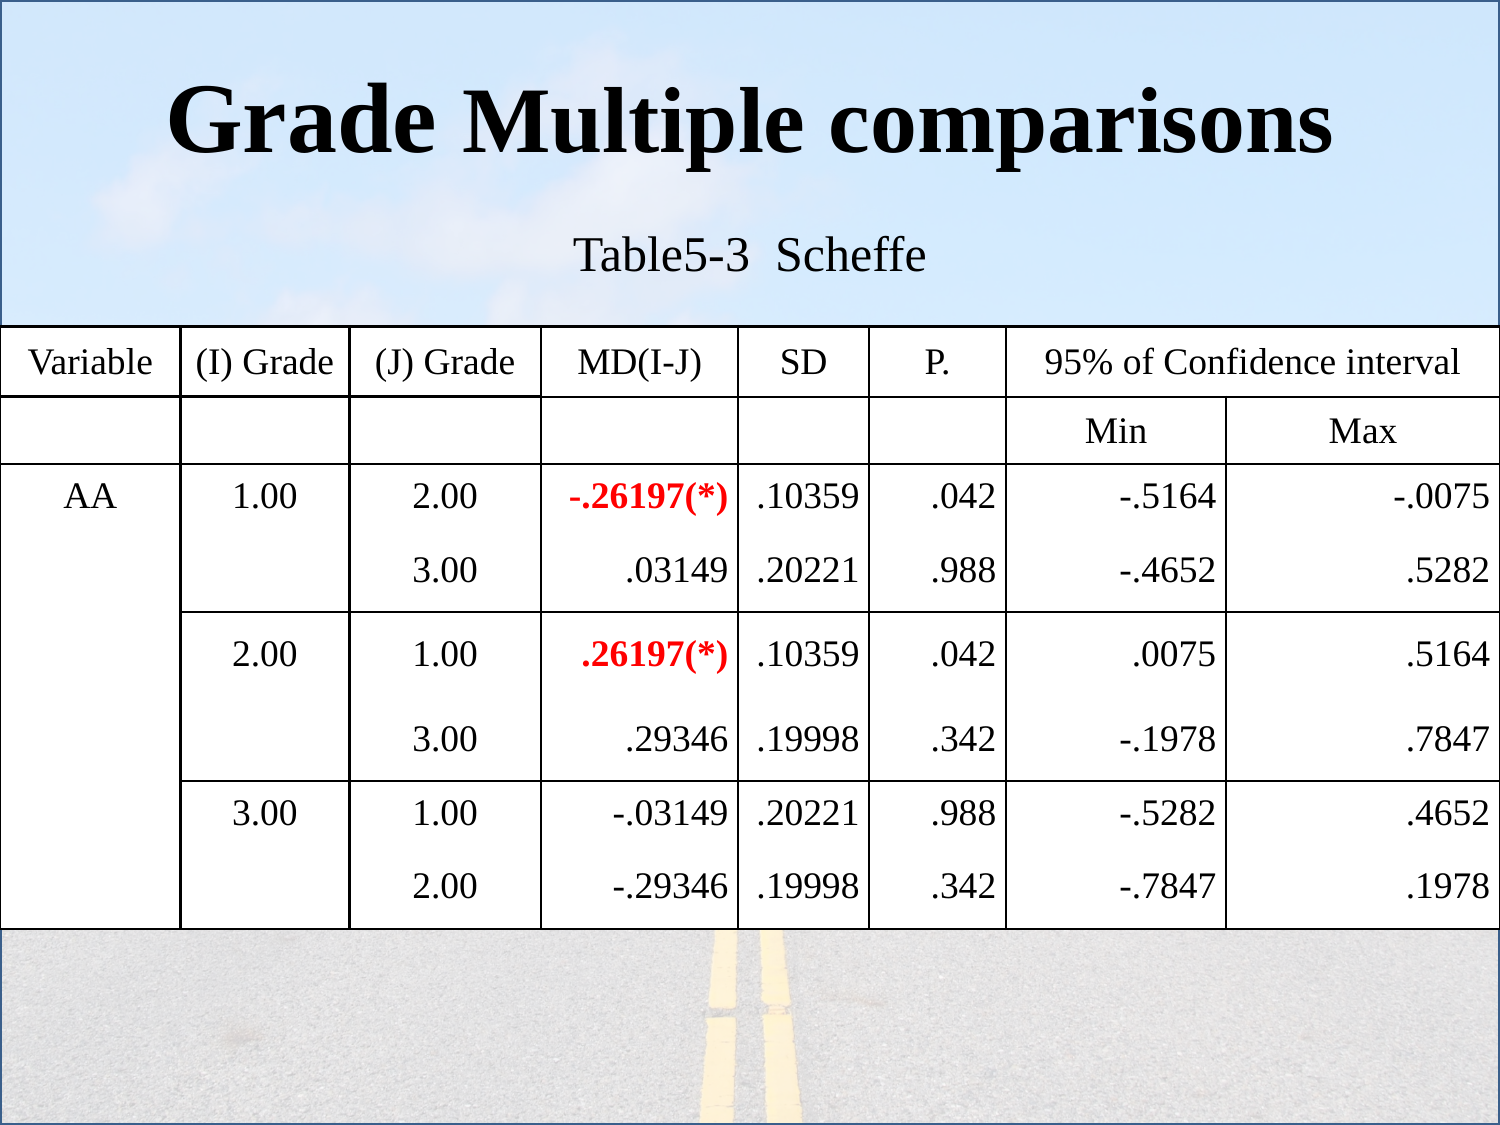

Grade Multiple comparisons
Table5-3 Scheffe
| Variable | (I) Grade | (J) Grade | MD(I-J) | SD | P. | 95% of Confidence interval | |
| --- | --- | --- | --- | --- | --- | --- | --- |
| | | | | | | Min | Max |
| AA | 1.00 | 2.00 | -.26197(\*) | .10359 | .042 | -.5164 | -.0075 |
| | | 3.00 | .03149 | .20221 | .988 | -.4652 | .5282 |
| | 2.00 | 1.00 | .26197(\*) | .10359 | .042 | .0075 | .5164 |
| | | 3.00 | .29346 | .19998 | .342 | -.1978 | .7847 |
| | 3.00 | 1.00 | -.03149 | .20221 | .988 | -.5282 | .4652 |
| | | 2.00 | -.29346 | .19998 | .342 | -.7847 | .1978 |